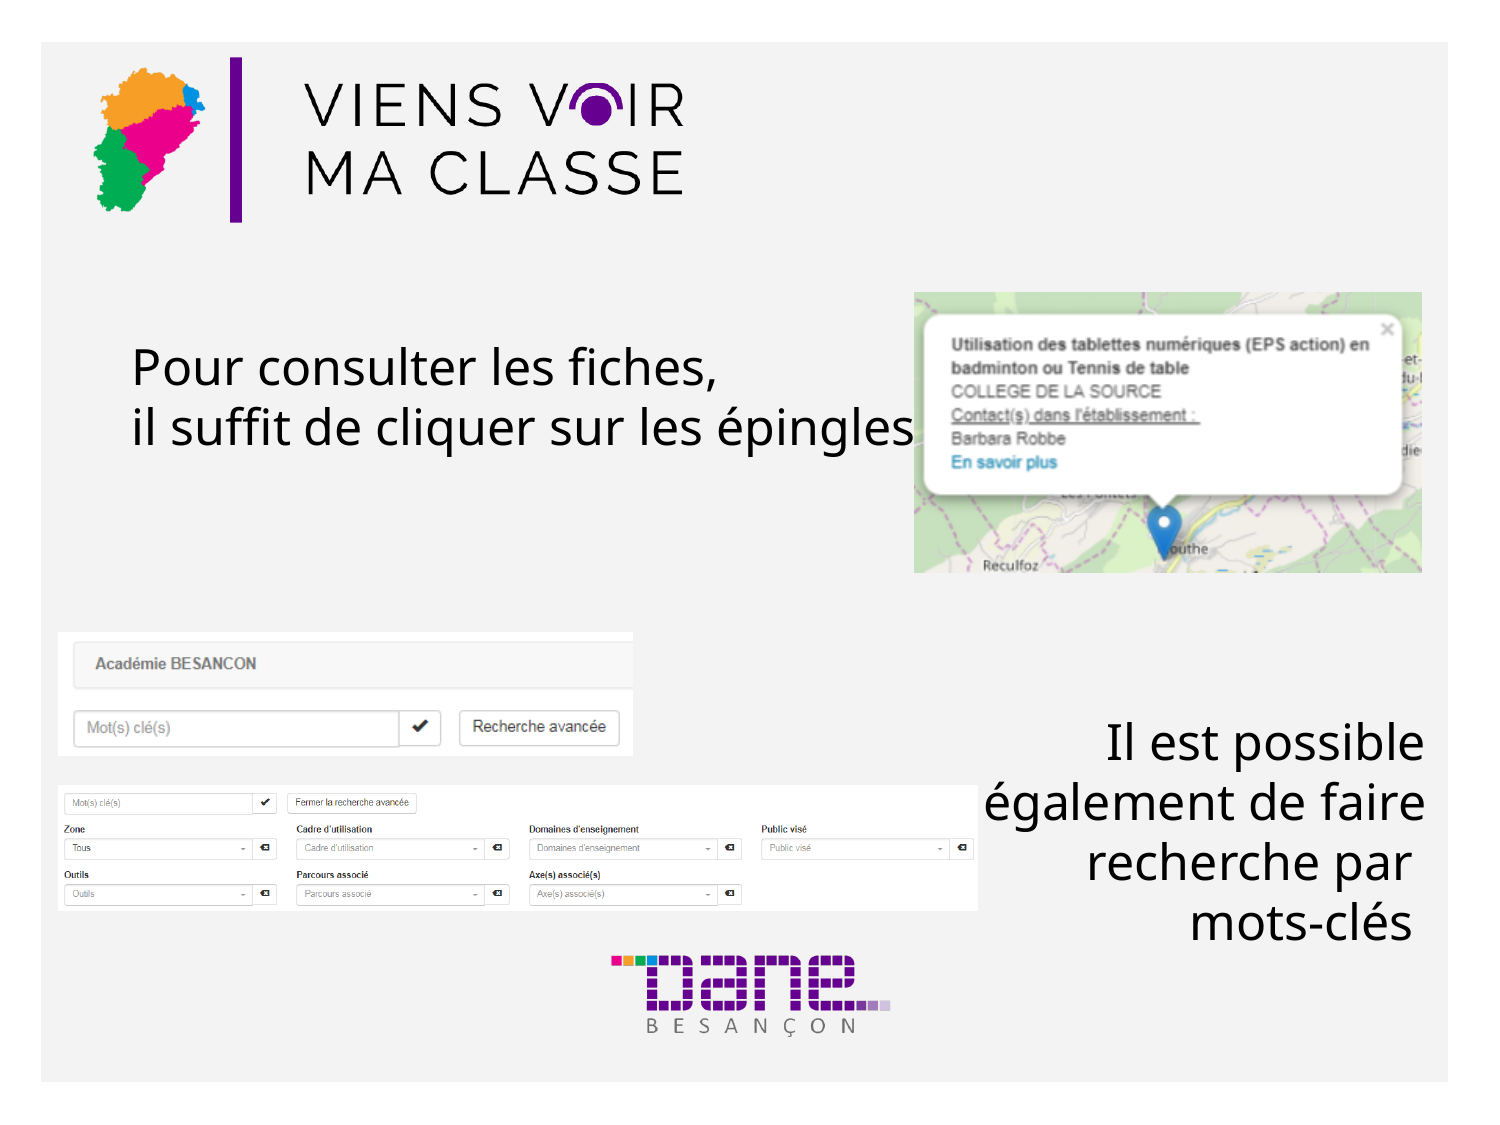

Pour consulter les fiches,
il suffit de cliquer sur les épingles
Il est possible également de faire recherche par
mots-clés